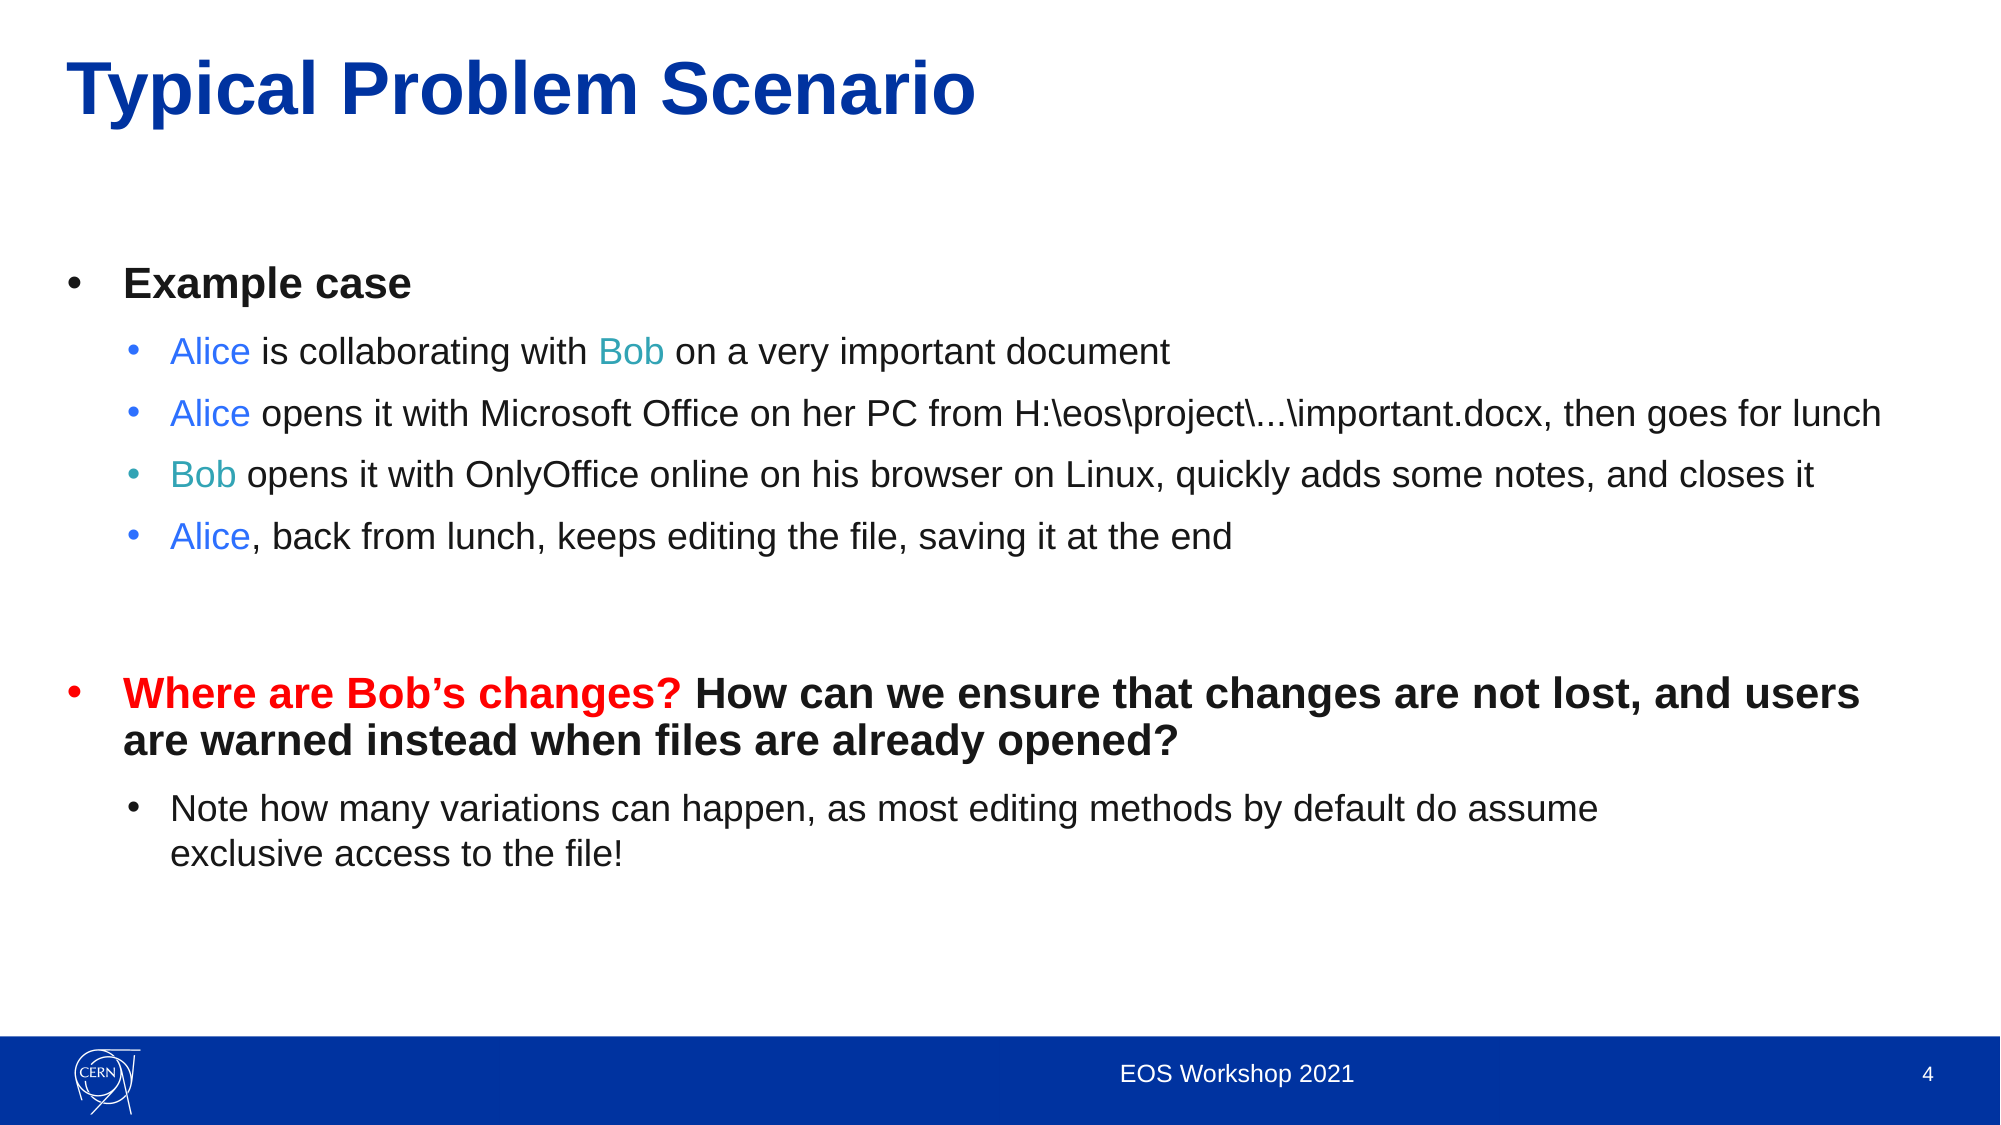

Typical Problem Scenario
# Example case
Alice is collaborating with Bob on a very important document
Alice opens it with Microsoft Office on her PC from H:\eos\project\...\important.docx, then goes for lunch
Bob opens it with OnlyOffice online on his browser on Linux, quickly adds some notes, and closes it
Alice, back from lunch, keeps editing the file, saving it at the end
Where are Bob’s changes? How can we ensure that changes are not lost, and users are warned instead when files are already opened?
Note how many variations can happen, as most editing methods by default do assume
exclusive access to the file!
EOS Workshop 2021